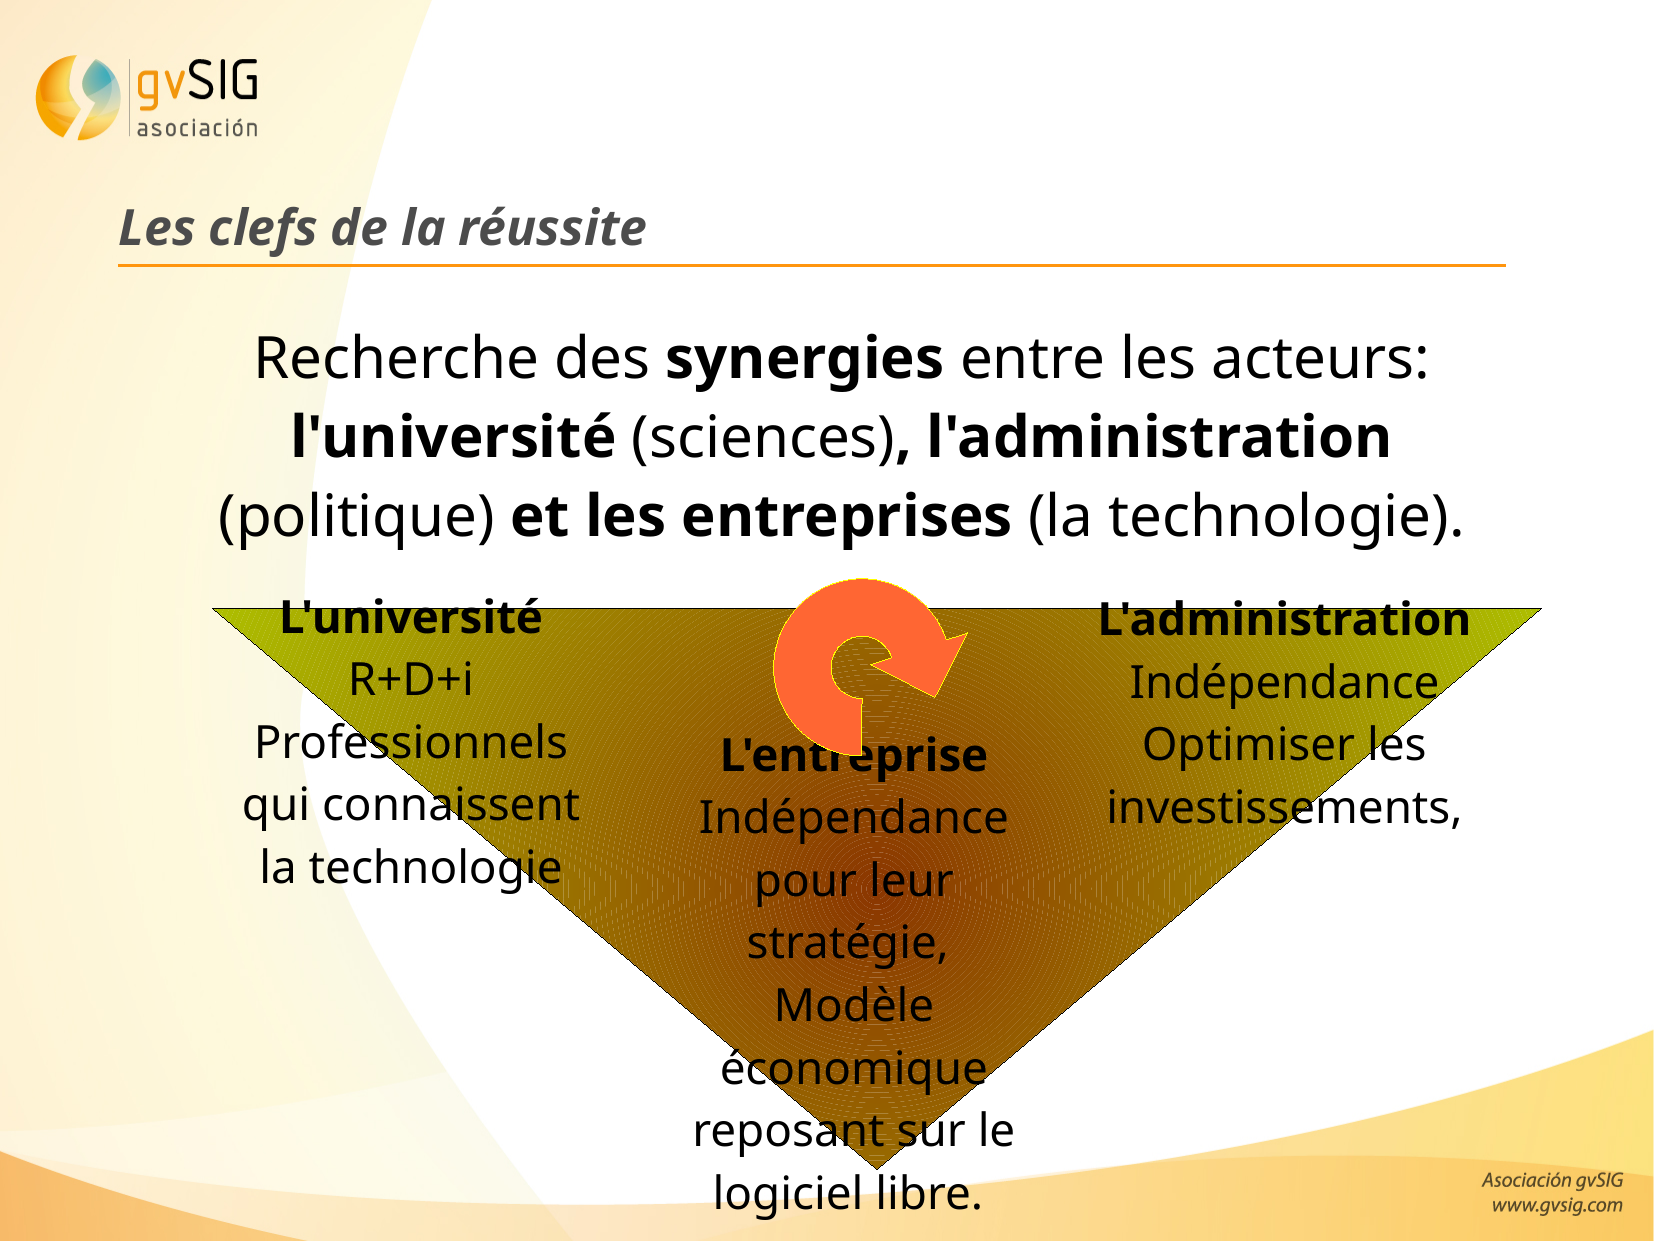

Les clefs de la réussite
# Recherche des synergies entre les acteurs: l'université (sciences), l'administration (politique) et les entreprises (la technologie).
L'université
R+D+i
Professionnels qui connaissent la technologie
L'administration
Indépendance
Optimiser les investissements,
L'entreprise
Indépendance pour leur stratégie,
Modèle économique reposant sur le logiciel libre.